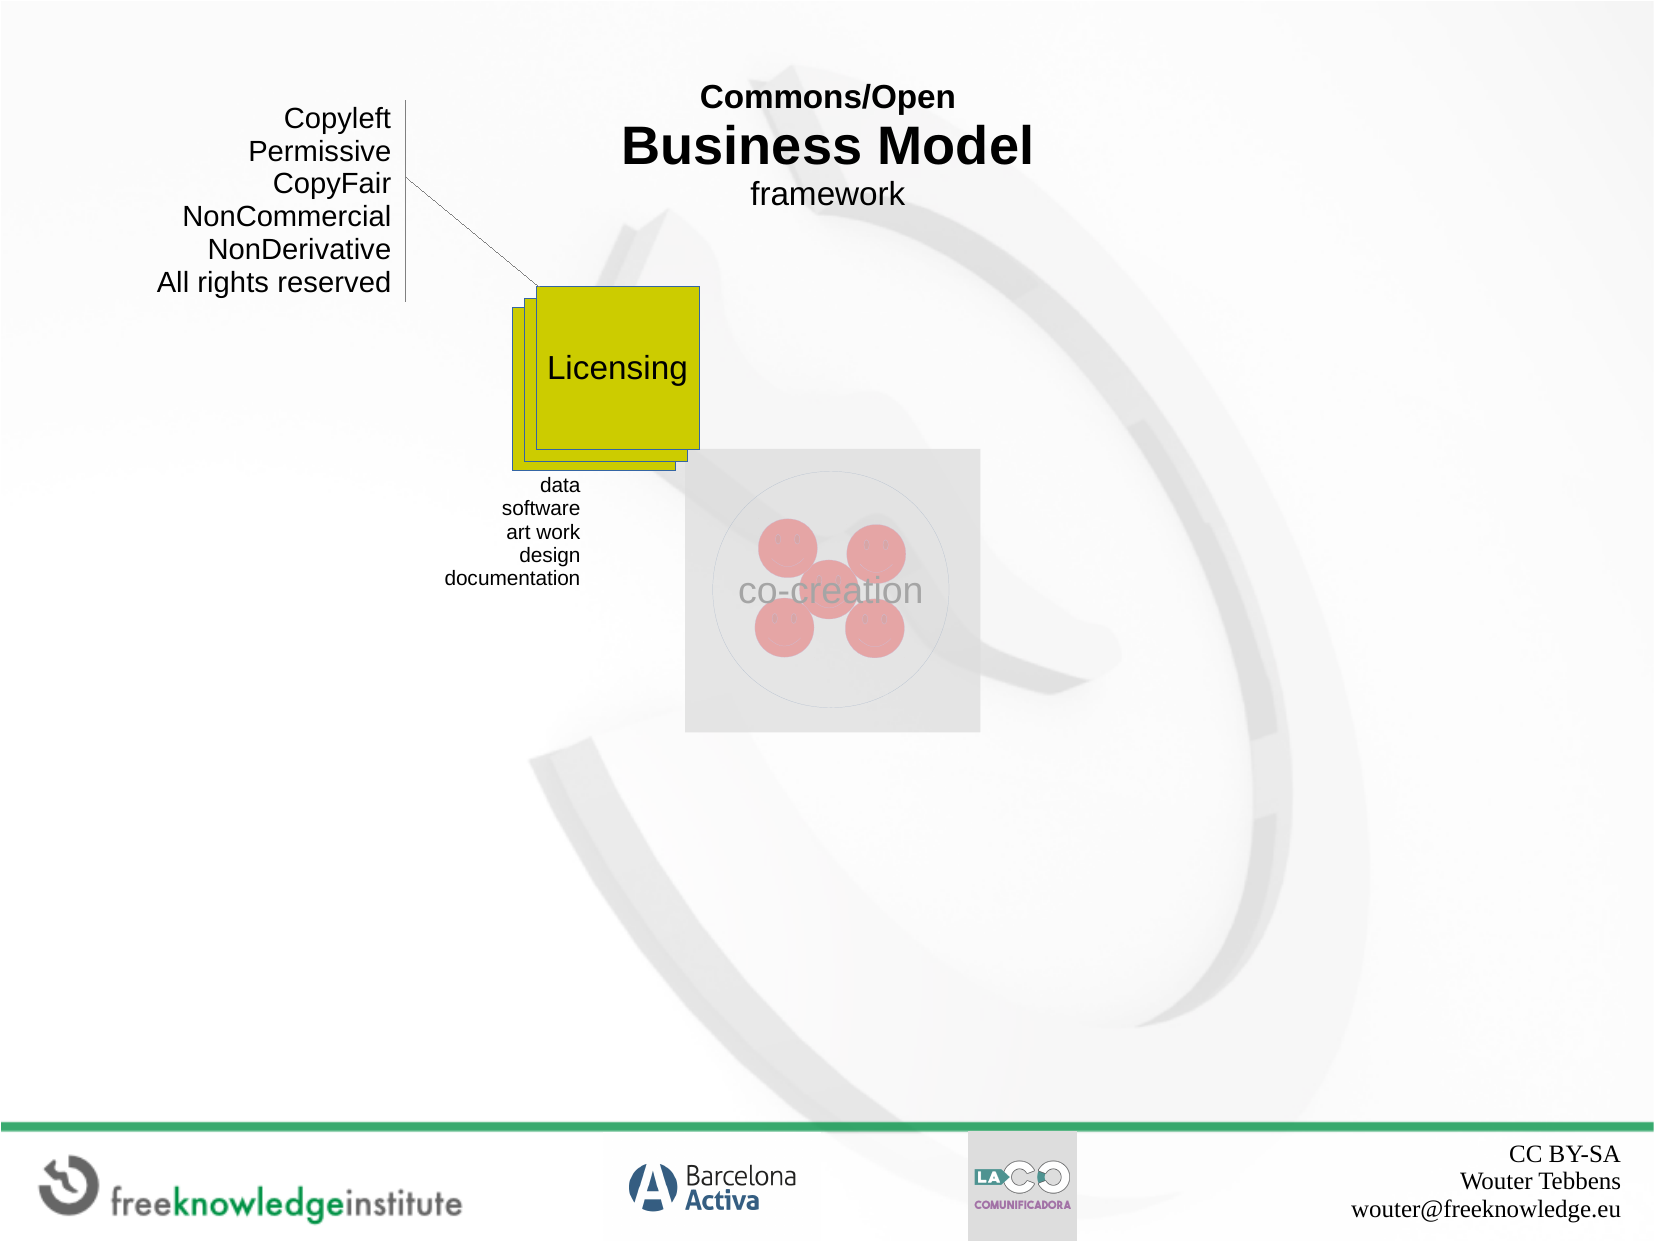

Commons/Open
Business Model
framework
Copyleft
Permissive
CopyFair
NonCommercial
NonDerivative
All rights reserved
Licensing
Licensing
Licensing
data
software
art work
design
documentation